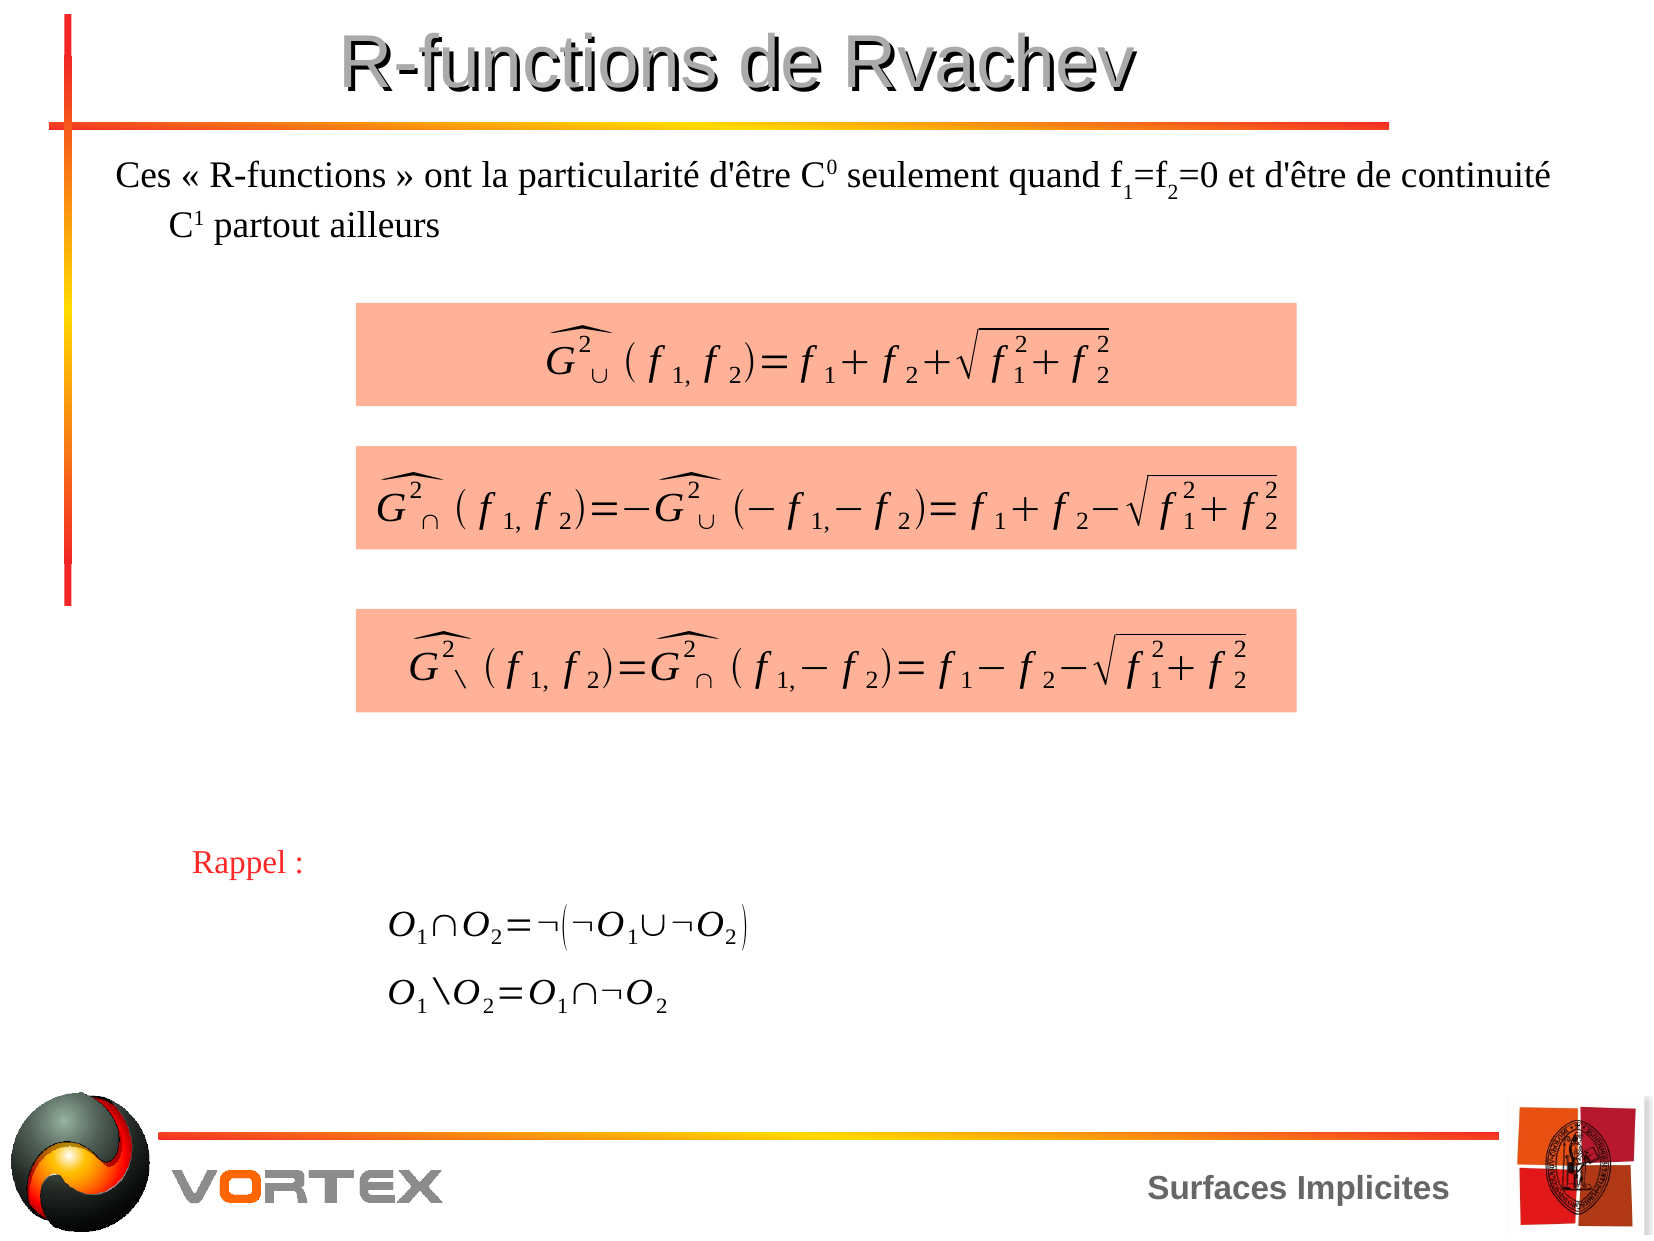

# R-functions de Rvachev
Ces « R-functions » ont la particularité d'être C0 seulement quand f1=f2=0 et d'être de continuité C1 partout ailleurs
Rappel :